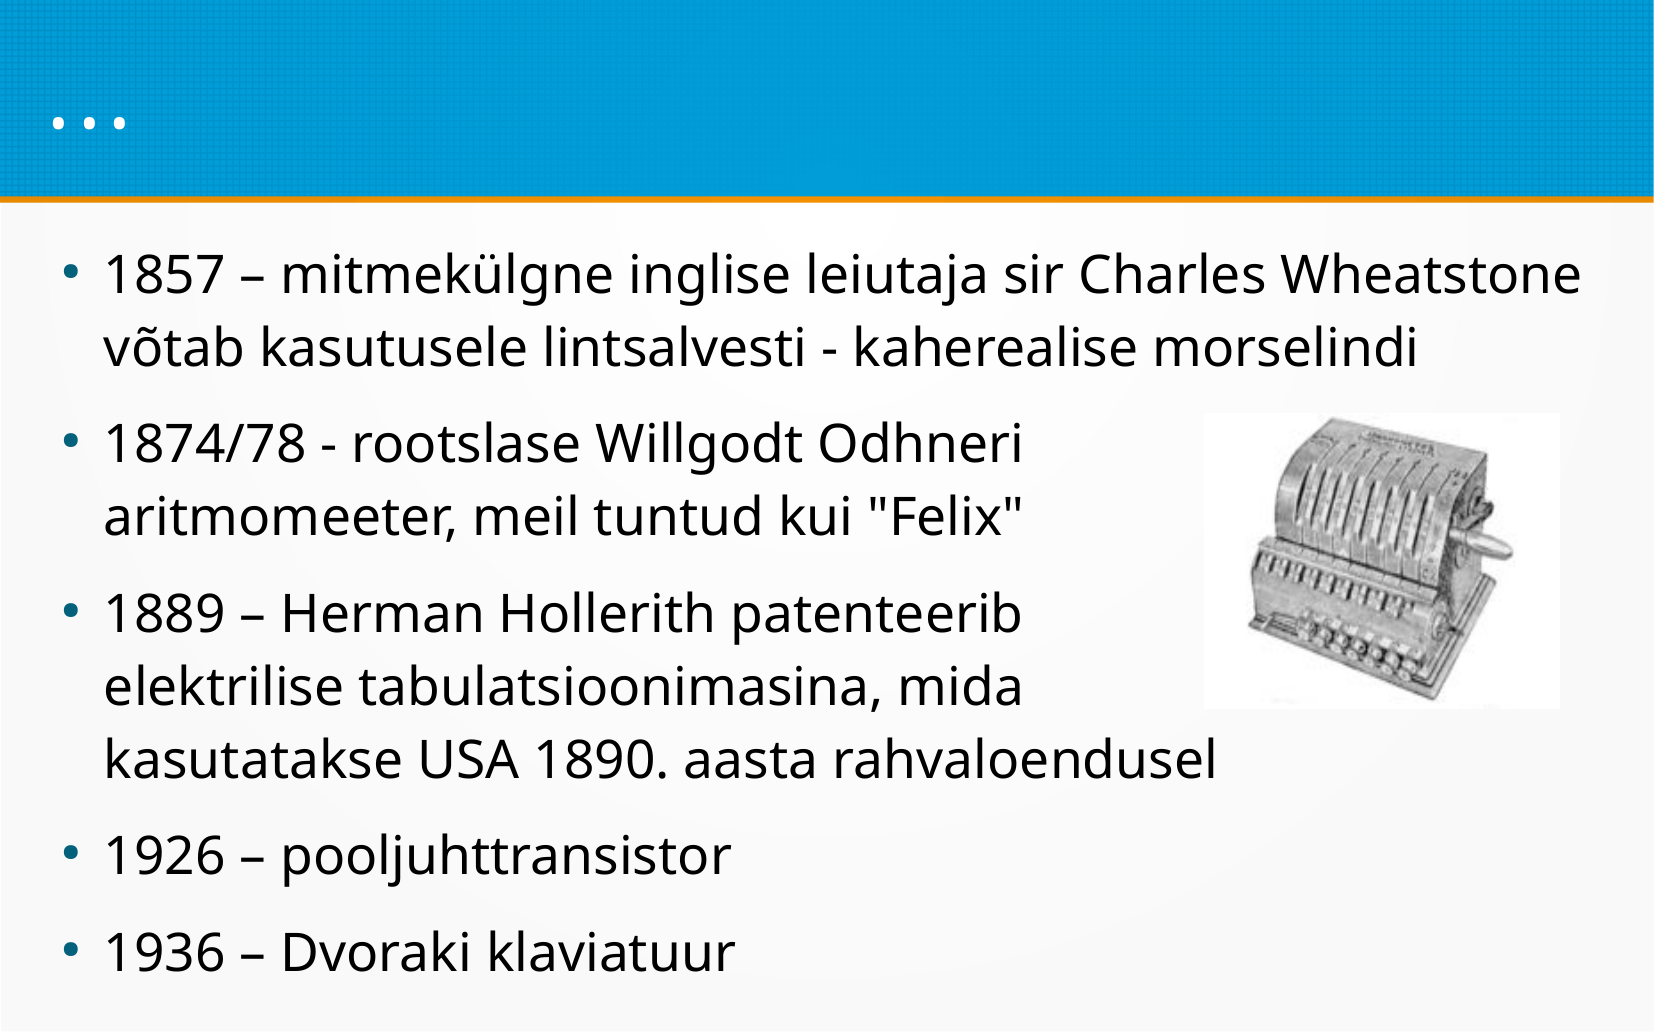

# ...
1857 – mitmekülgne inglise leiutaja sir Charles Wheatstone võtab kasutusele lintsalvesti - kaherealise morselindi
1874/78 - rootslase Willgodt Odhneri
aritmomeeter, meil tuntud kui "Felix"
1889 – Herman Hollerith patenteerib
elektrilise tabulatsioonimasina, mida
kasutatakse USA 1890. aasta rahvaloendusel
1926 – pooljuhttransistor
1936 – Dvoraki klaviatuur